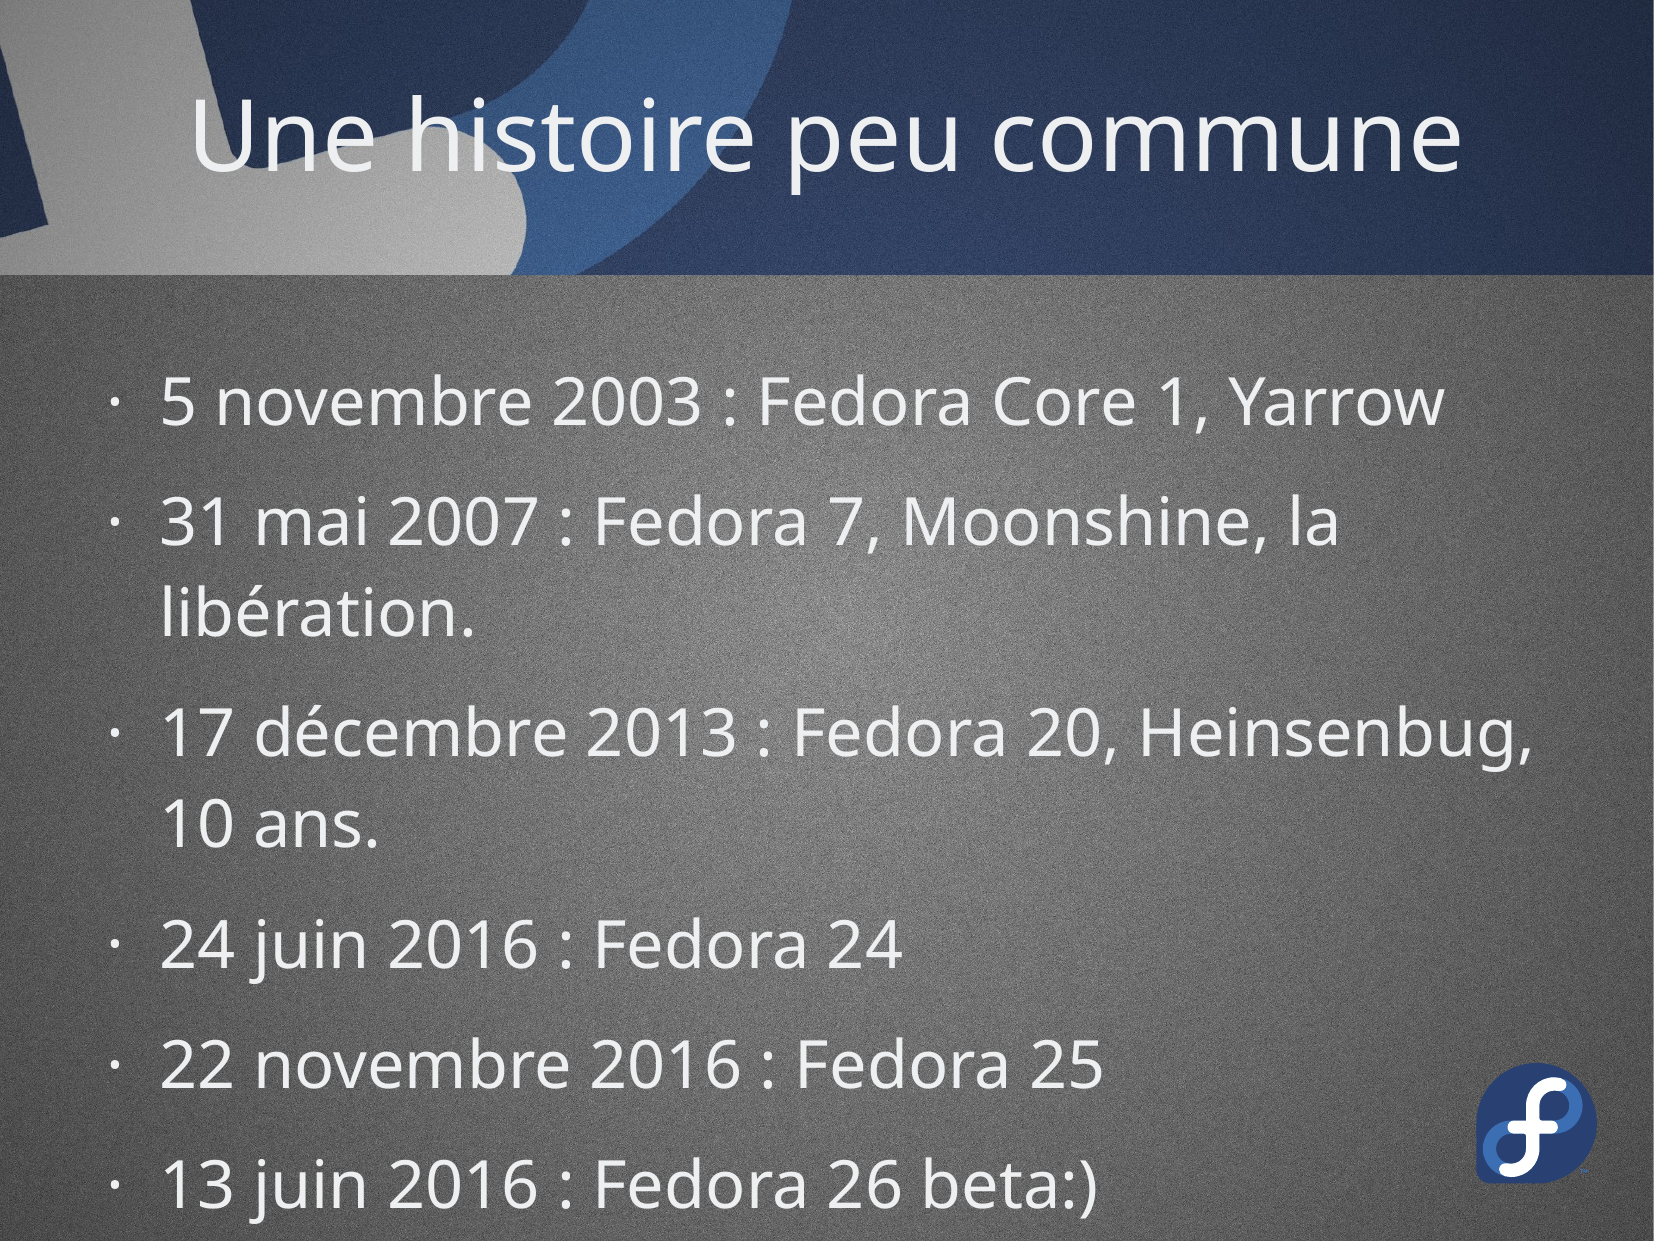

# Une histoire peu commune
5 novembre 2003 : Fedora Core 1, Yarrow
31 mai 2007 : Fedora 7, Moonshine, la libération.
17 décembre 2013 : Fedora 20, Heinsenbug, 10 ans.
24 juin 2016 : Fedora 24
22 novembre 2016 : Fedora 25
13 juin 2016 : Fedora 26 beta:)